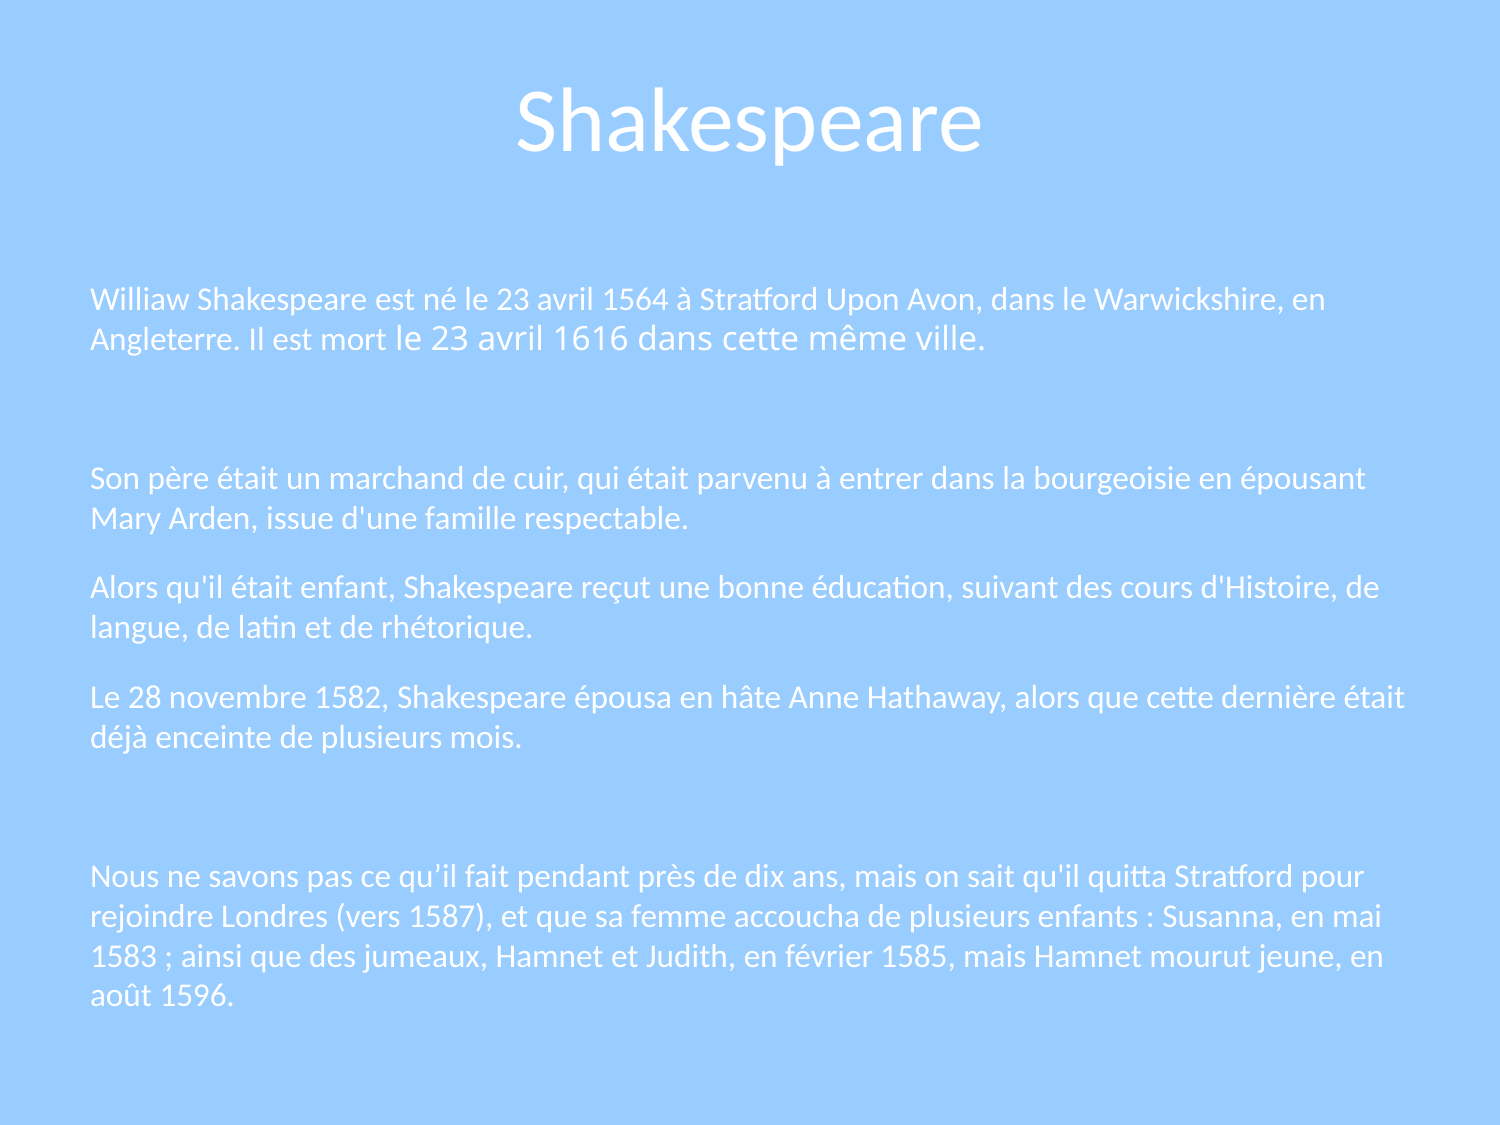

# Shakespeare
Williaw Shakespeare est né le 23 avril 1564 à Stratford Upon Avon, dans le Warwickshire, en Angleterre. Il est mort le 23 avril 1616 dans cette même ville.
Son père était un marchand de cuir, qui était parvenu à entrer dans la bourgeoisie en épousant Mary Arden, issue d'une famille respectable.
Alors qu'il était enfant, Shakespeare reçut une bonne éducation, suivant des cours d'Histoire, de langue, de latin et de rhétorique.
Le 28 novembre 1582, Shakespeare épousa en hâte Anne Hathaway, alors que cette dernière était déjà enceinte de plusieurs mois.
Nous ne savons pas ce qu’il fait pendant près de dix ans, mais on sait qu'il quitta Stratford pour rejoindre Londres (vers 1587), et que sa femme accoucha de plusieurs enfants : Susanna, en mai 1583 ; ainsi que des jumeaux, Hamnet et Judith, en février 1585, mais Hamnet mourut jeune, en août 1596.